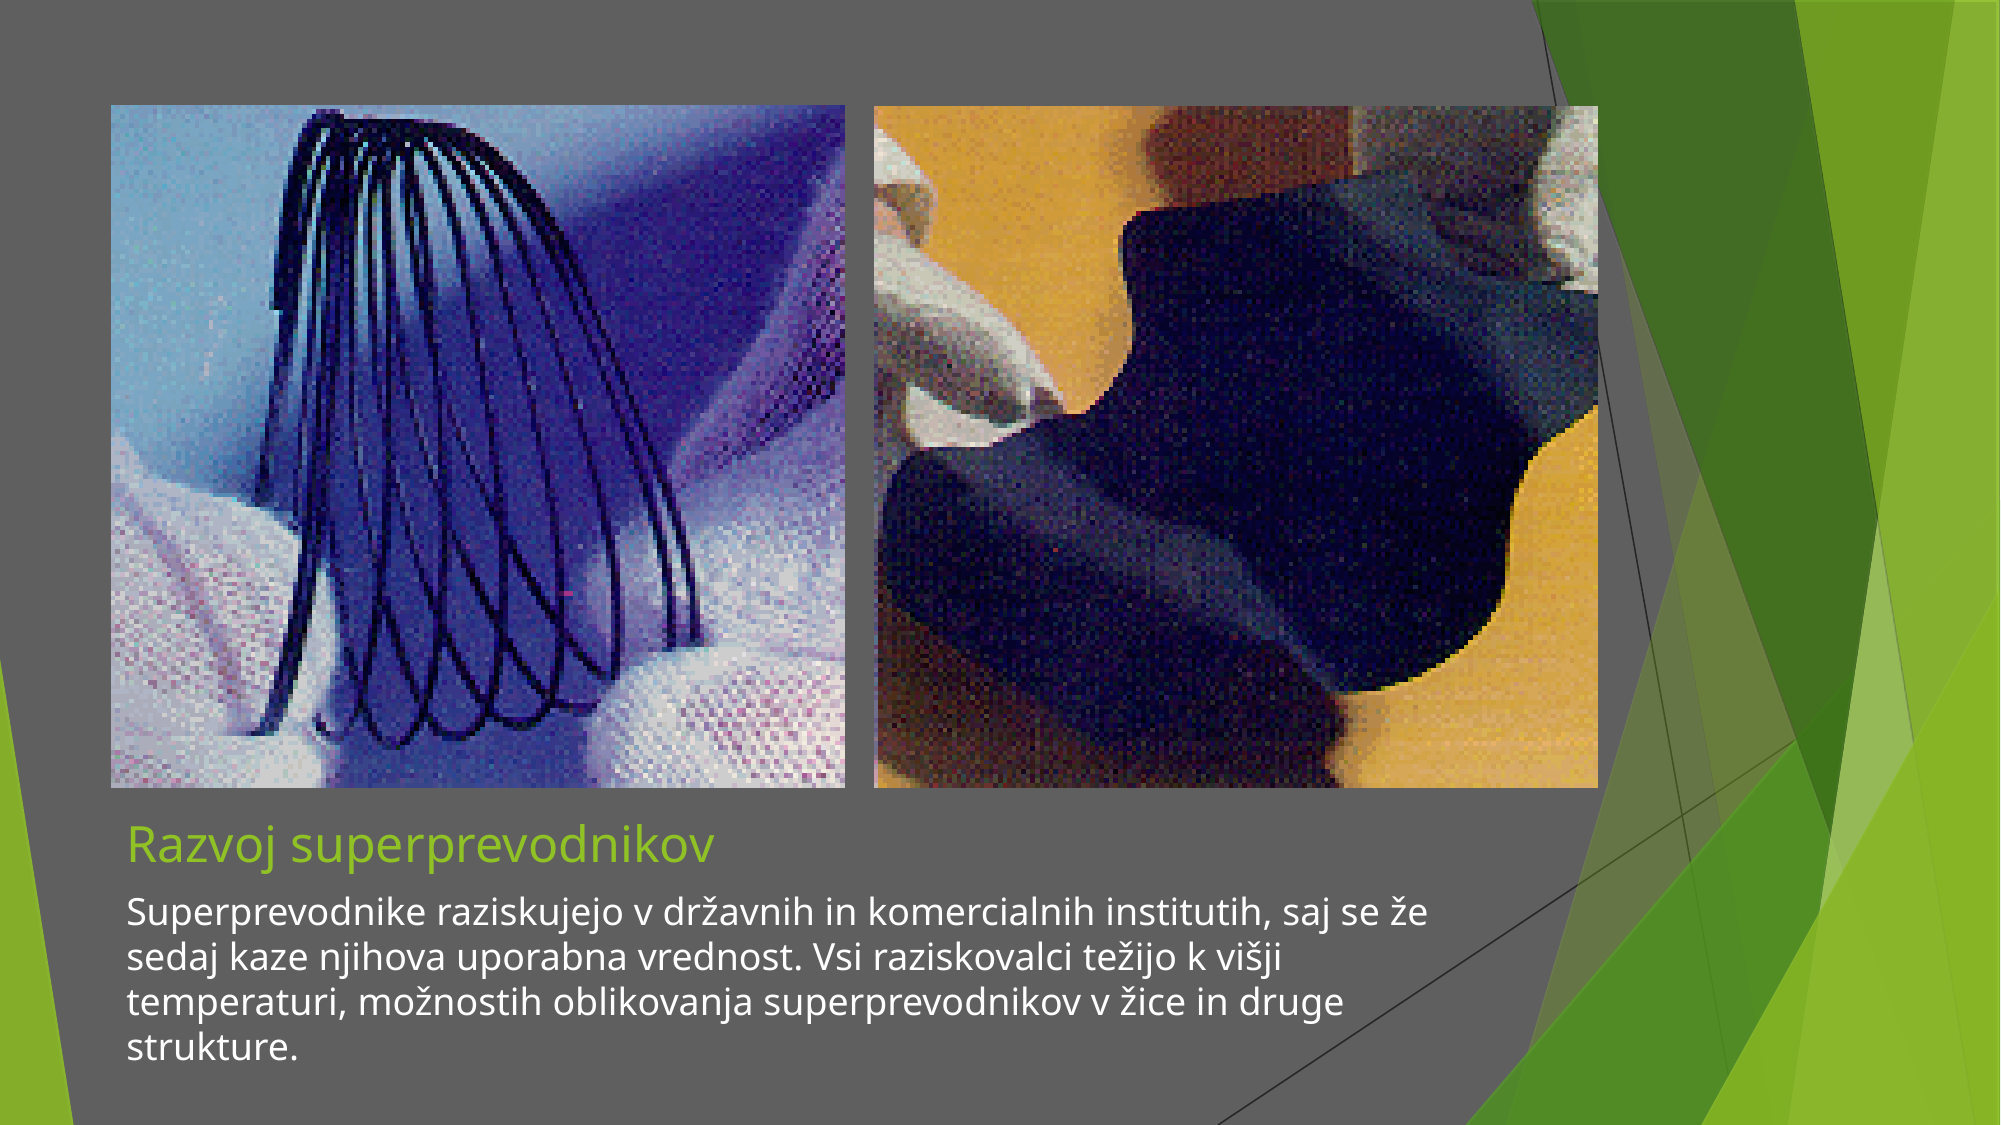

# Razvoj superprevodnikov
Superprevodnike raziskujejo v državnih in komercialnih institutih, saj se že sedaj kaze njihova uporabna vrednost. Vsi raziskovalci težijo k višji temperaturi, možnostih oblikovanja superprevodnikov v žice in druge strukture.